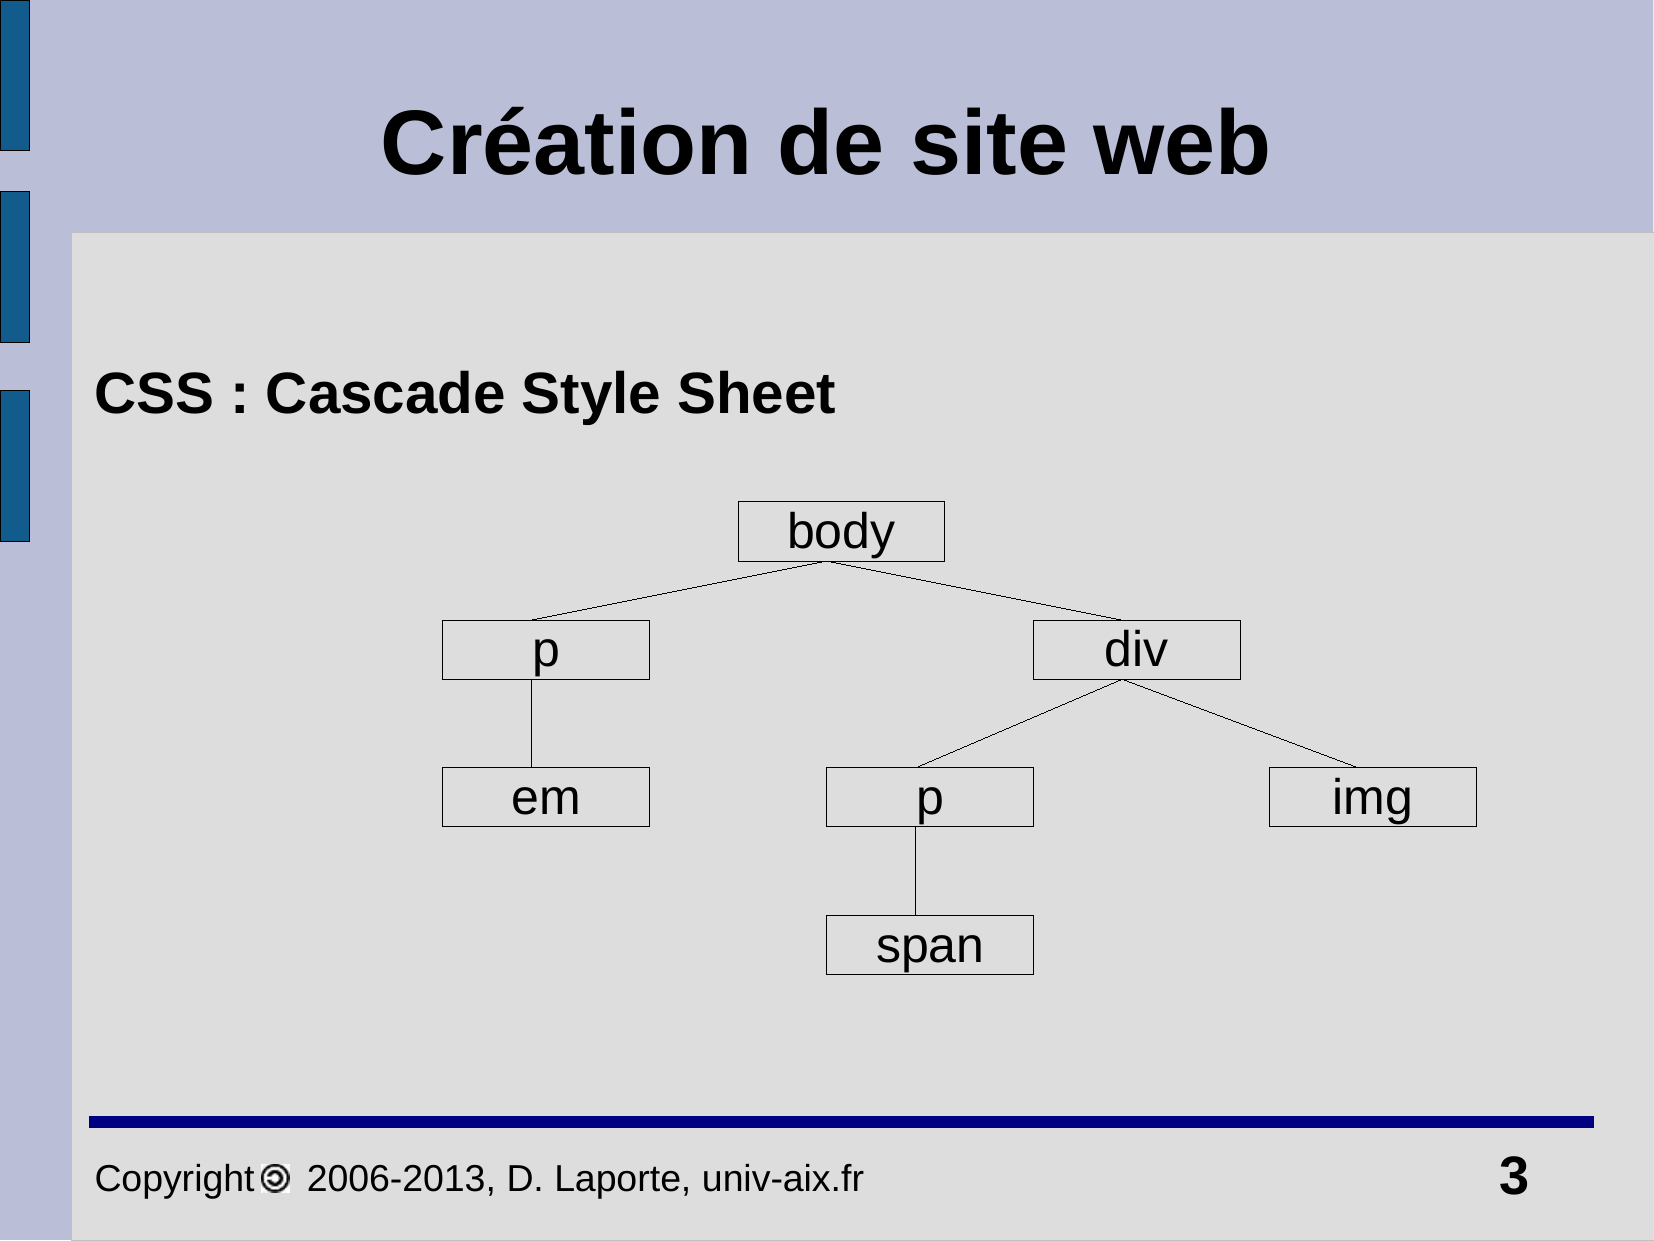

CSS : Cascade Style Sheet
body
p
div
em
p
img
span